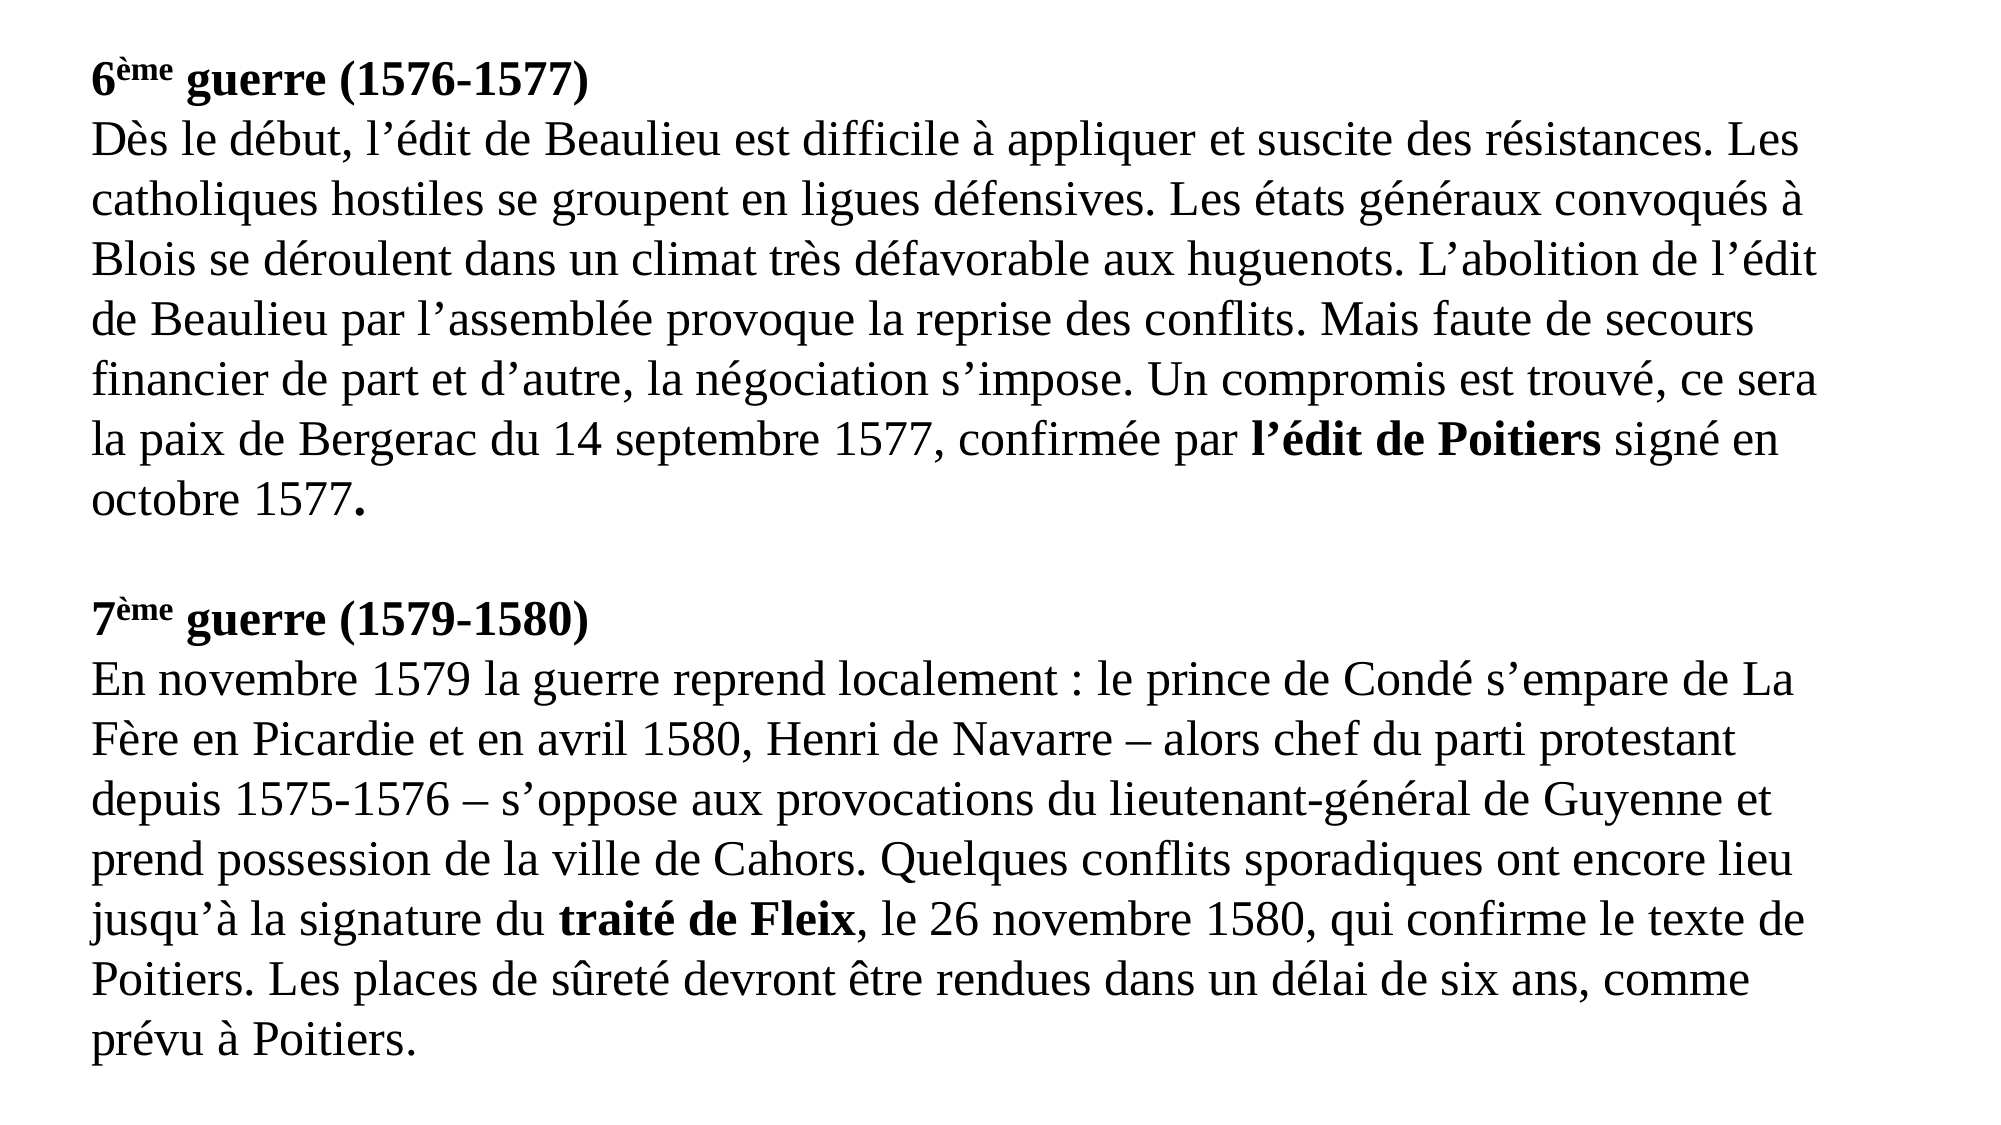

6ème guerre (1576-1577)
Dès le début, l’édit de Beaulieu est difficile à appliquer et suscite des résistances. Les catholiques hostiles se groupent en ligues défensives. Les états généraux convoqués à Blois se déroulent dans un climat très défavorable aux huguenots. L’abolition de l’édit de Beaulieu par l’assemblée provoque la reprise des conflits. Mais faute de secours financier de part et d’autre, la négociation s’impose. Un compromis est trouvé, ce sera la paix de Bergerac du 14 septembre 1577, confirmée par l’édit de Poitiers signé en octobre 1577.
7ème guerre (1579-1580)
En novembre 1579 la guerre reprend localement : le prince de Condé s’empare de La Fère en Picardie et en avril 1580, Henri de Navarre – alors chef du parti protestant depuis 1575-1576 – s’oppose aux provocations du lieutenant-général de Guyenne et prend possession de la ville de Cahors. Quelques conflits sporadiques ont encore lieu jusqu’à la signature du traité de Fleix, le 26 novembre 1580, qui confirme le texte de Poitiers. Les places de sûreté devront être rendues dans un délai de six ans, comme prévu à Poitiers.